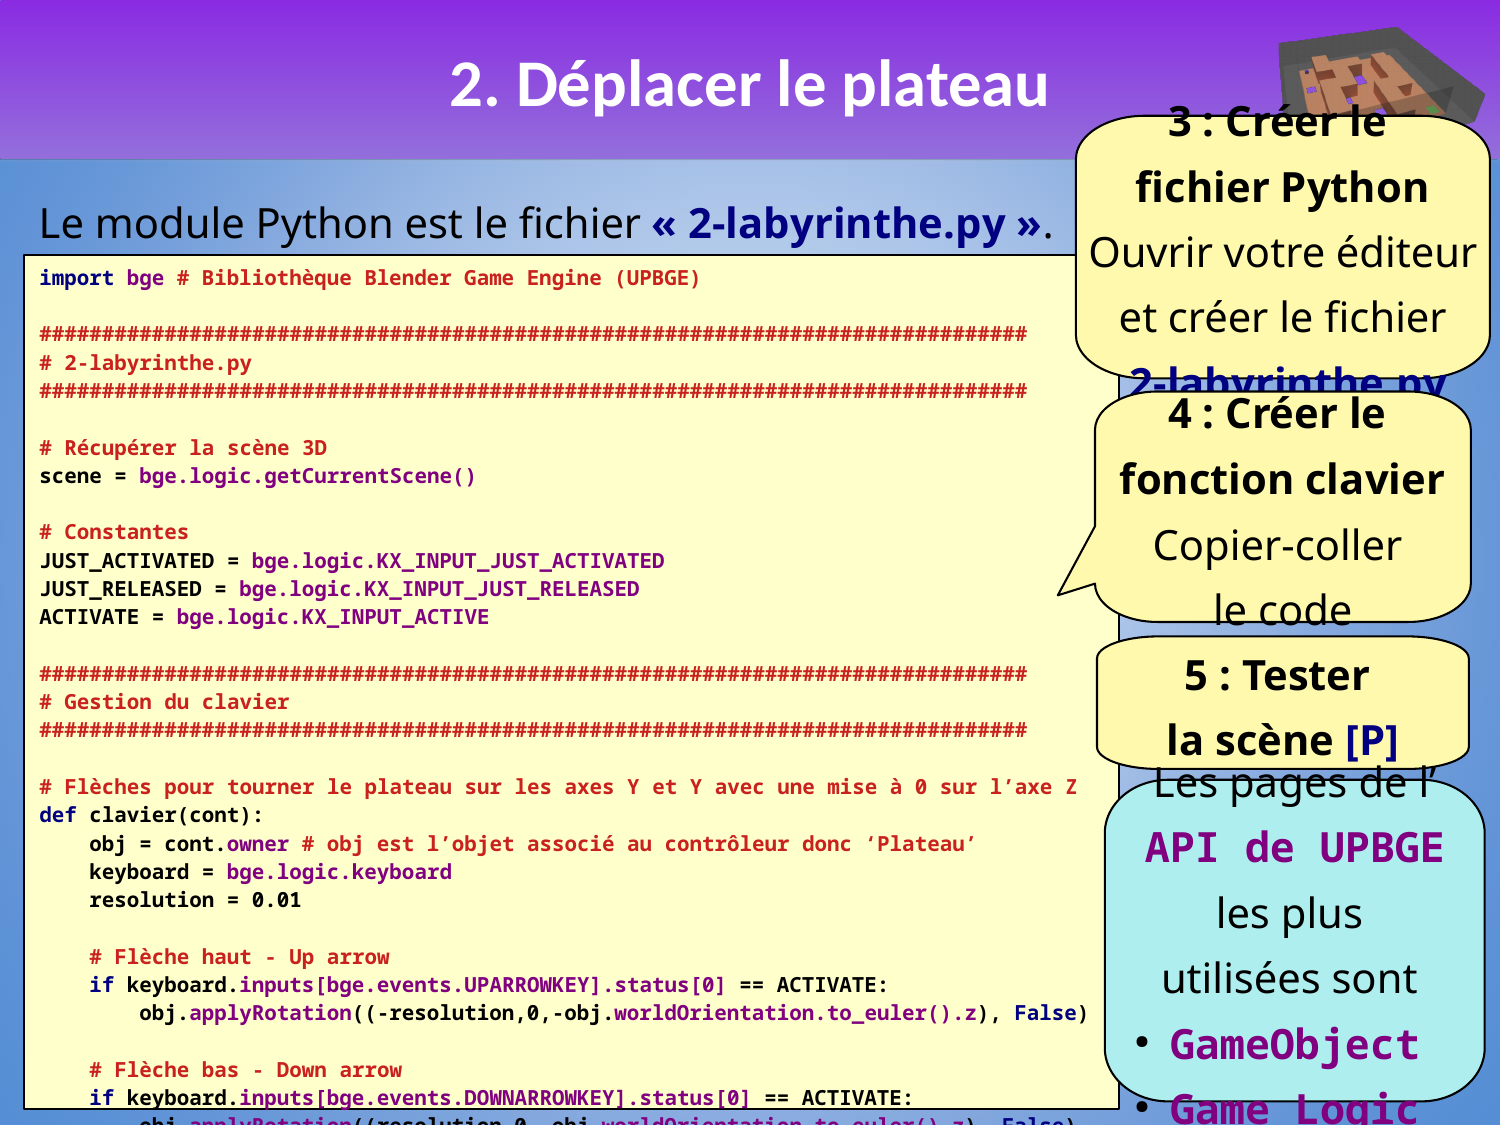

2. Déplacer le plateau
3 : Créer le
fichier Python
Ouvrir votre éditeur
et créer le fichier
 2-labyrinthe.py
Le module Python est le fichier « 2-labyrinthe.py ».
import bge # Bibliothèque Blender Game Engine (UPBGE)
###############################################################################
# 2-labyrinthe.py
###############################################################################
# Récupérer la scène 3D
scene = bge.logic.getCurrentScene()
# Constantes
JUST_ACTIVATED = bge.logic.KX_INPUT_JUST_ACTIVATED
JUST_RELEASED = bge.logic.KX_INPUT_JUST_RELEASED
ACTIVATE = bge.logic.KX_INPUT_ACTIVE
###############################################################################
# Gestion du clavier
###############################################################################
# Flèches pour tourner le plateau sur les axes Y et Y avec une mise à 0 sur l’axe Z
def clavier(cont):
 obj = cont.owner # obj est l’objet associé au contrôleur donc ‘Plateau’
 keyboard = bge.logic.keyboard
 resolution = 0.01
 # Flèche haut - Up arrow
 if keyboard.inputs[bge.events.UPARROWKEY].status[0] == ACTIVATE:
 obj.applyRotation((-resolution,0,-obj.worldOrientation.to_euler().z), False)
 # Flèche bas - Down arrow
 if keyboard.inputs[bge.events.DOWNARROWKEY].status[0] == ACTIVATE:
 obj.applyRotation((resolution,0,-obj.worldOrientation.to_euler().z), False)
 # Flèche gauche - Left arrow
 if keyboard.inputs[bge.events.LEFTARROWKEY].status[0] == ACTIVATE:
 obj.applyRotation((0, -resolution,-obj.worldOrientation.to_euler().z), False)
 # Flèche droit - Right arrow
 if keyboard.inputs[bge.events.RIGHTARROWKEY].status[0] == ACTIVATE:
 obj.applyRotation((0, resolution,-obj.worldOrientation.to_euler().z), False)
4 : Créer le
fonction clavier
Copier-coller
le code
5 : Tester
la scène [P]
Les pages de l’
API de UPBGE
les plus
utilisées sont
GameObject
Game Logic